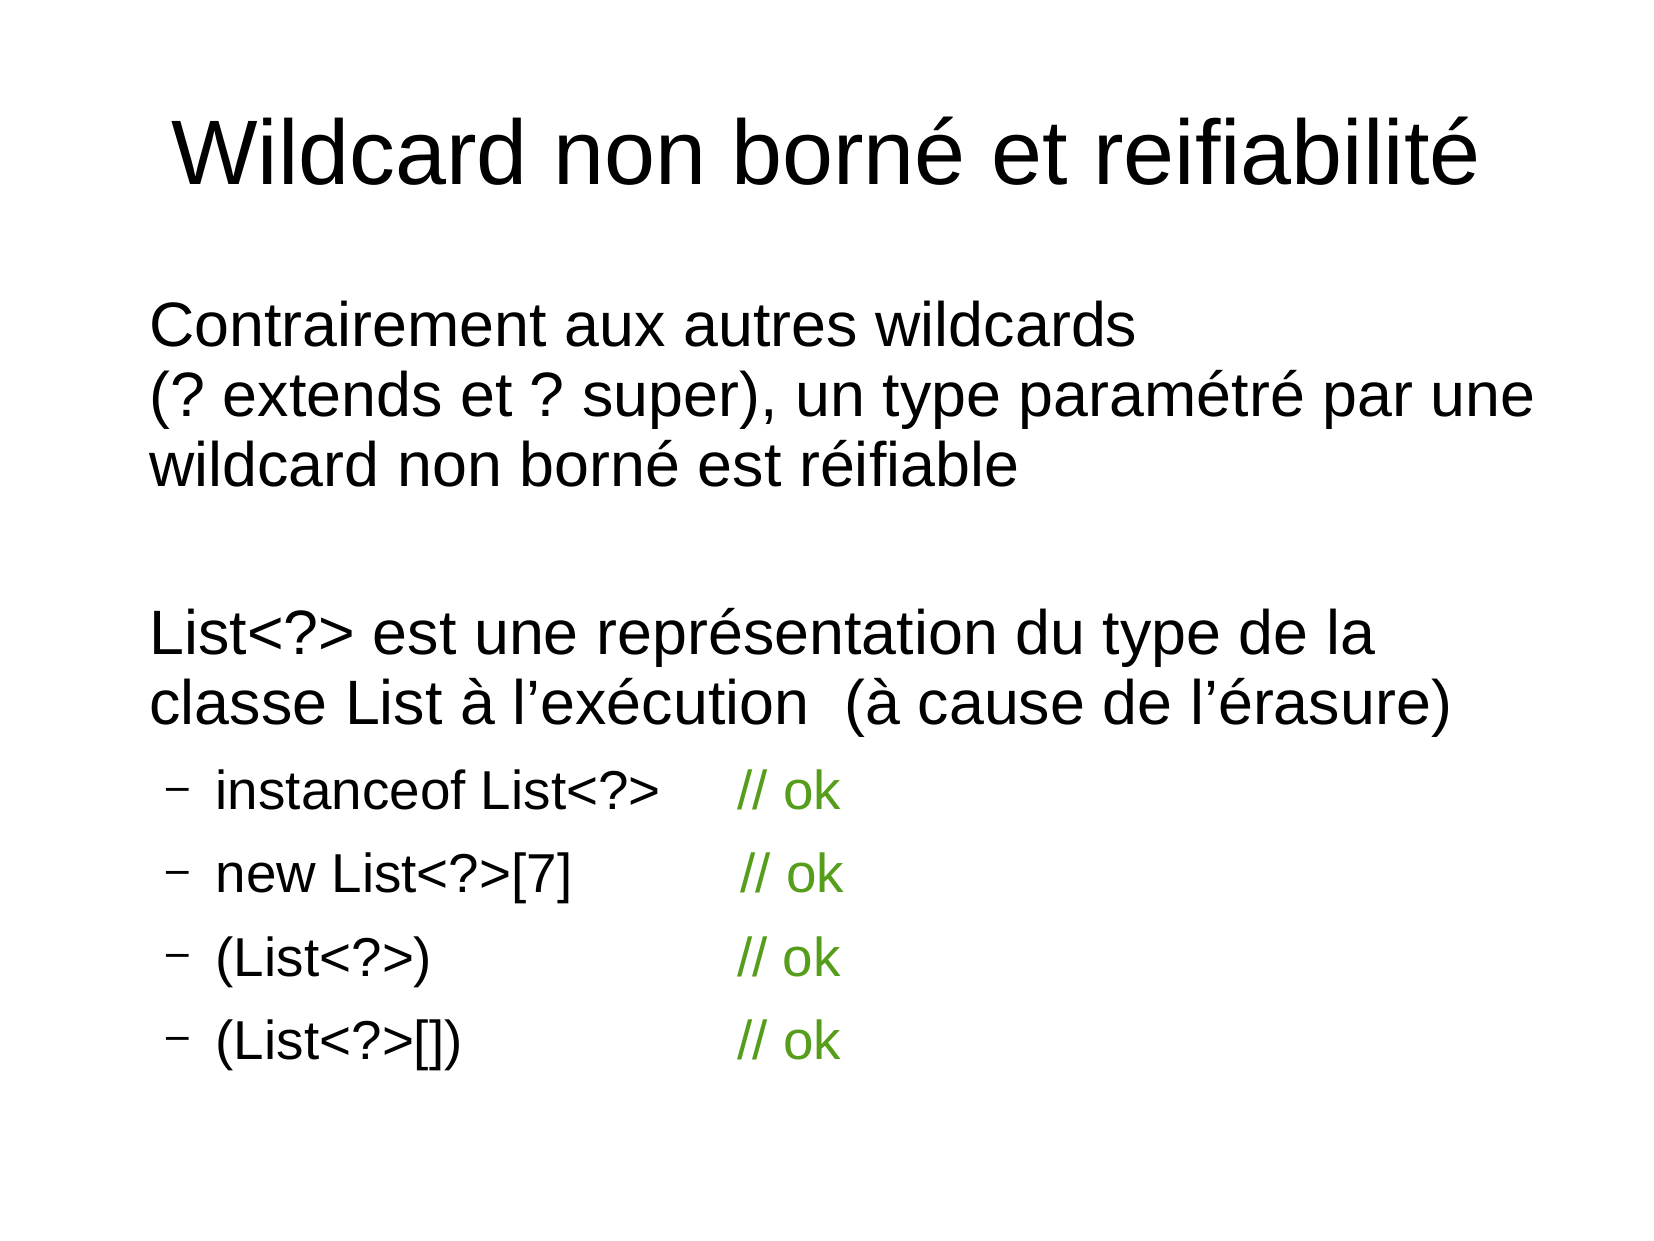

# Wildcard non borné et reifiabilité
Contrairement aux autres wildcards
(? extends et ? super), un type paramétré par une wildcard non borné est réifiable
List<?> est une représentation du type de la classe List à l’exécution (à cause de l’érasure)
instanceof List<?> // ok
new List<?>[7] // ok
(List<?>) // ok
(List<?>[]) // ok